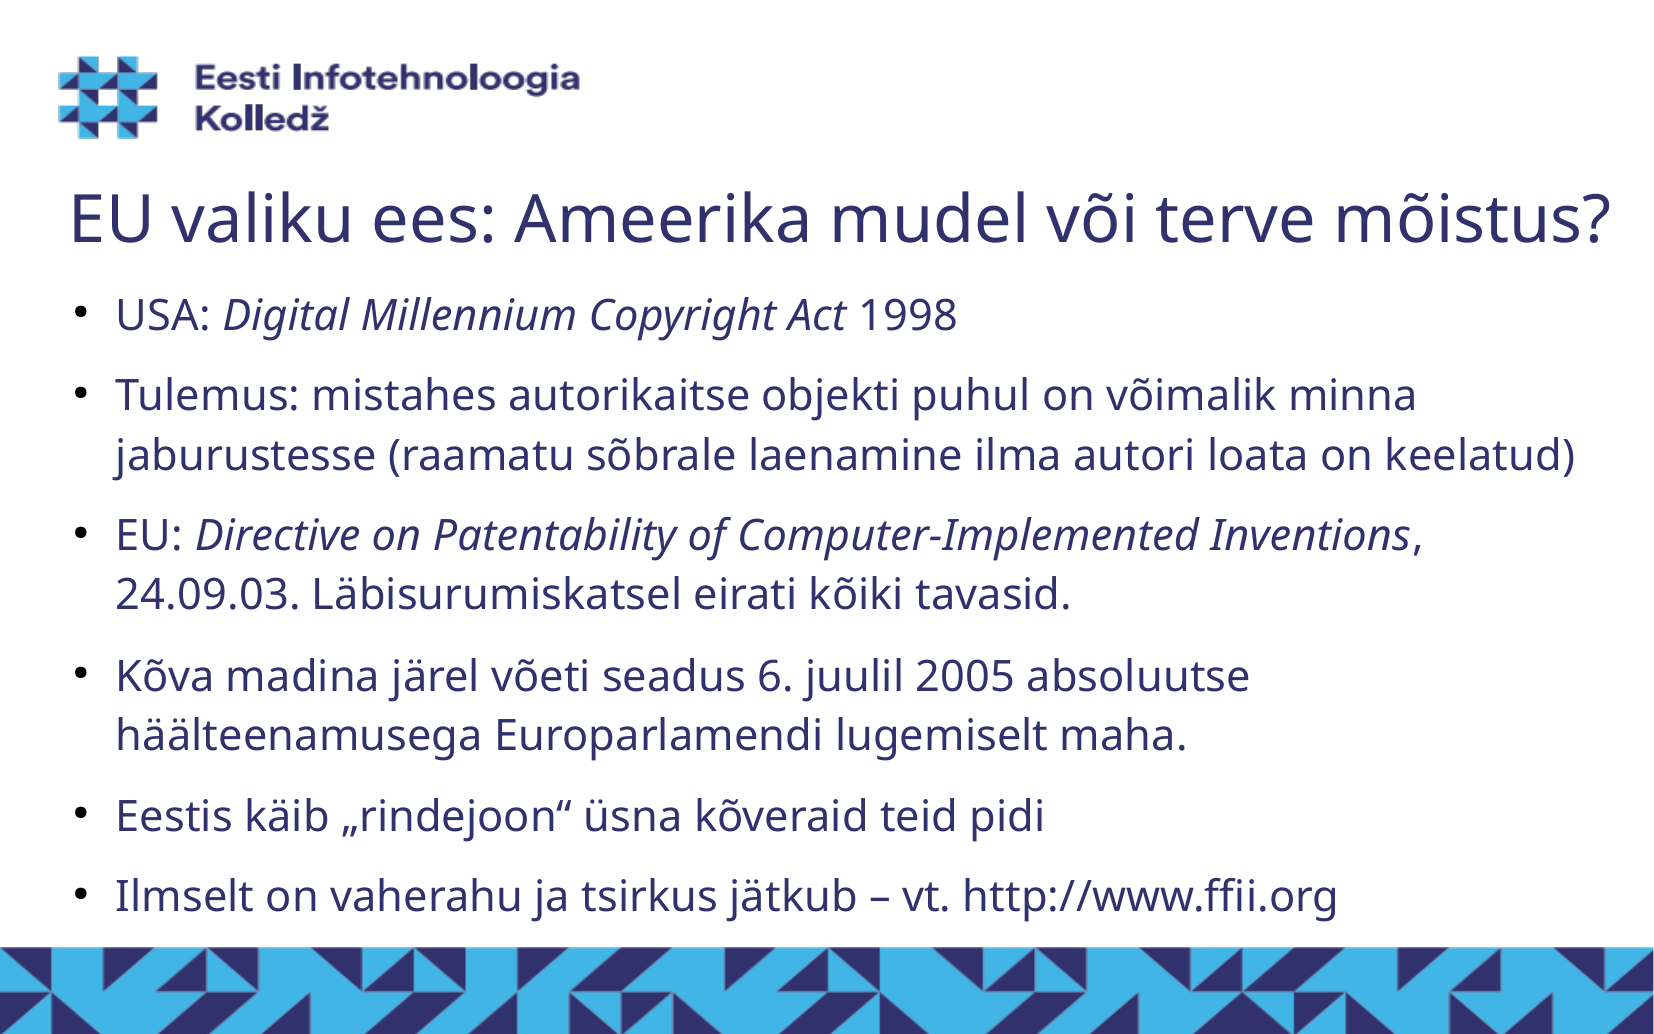

# EU valiku ees: Ameerika mudel või terve mõistus?
USA: Digital Millennium Copyright Act 1998
Tulemus: mistahes autorikaitse objekti puhul on võimalik minna jaburustesse (raamatu sõbrale laenamine ilma autori loata on keelatud)
EU: Directive on Patentability of Computer-Implemented Inventions, 24.09.03. Läbisurumiskatsel eirati kõiki tavasid.
Kõva madina järel võeti seadus 6. juulil 2005 absoluutse häälteenamusega Europarlamendi lugemiselt maha.
Eestis käib „rindejoon“ üsna kõveraid teid pidi
Ilmselt on vaherahu ja tsirkus jätkub – vt. http://www.ffii.org